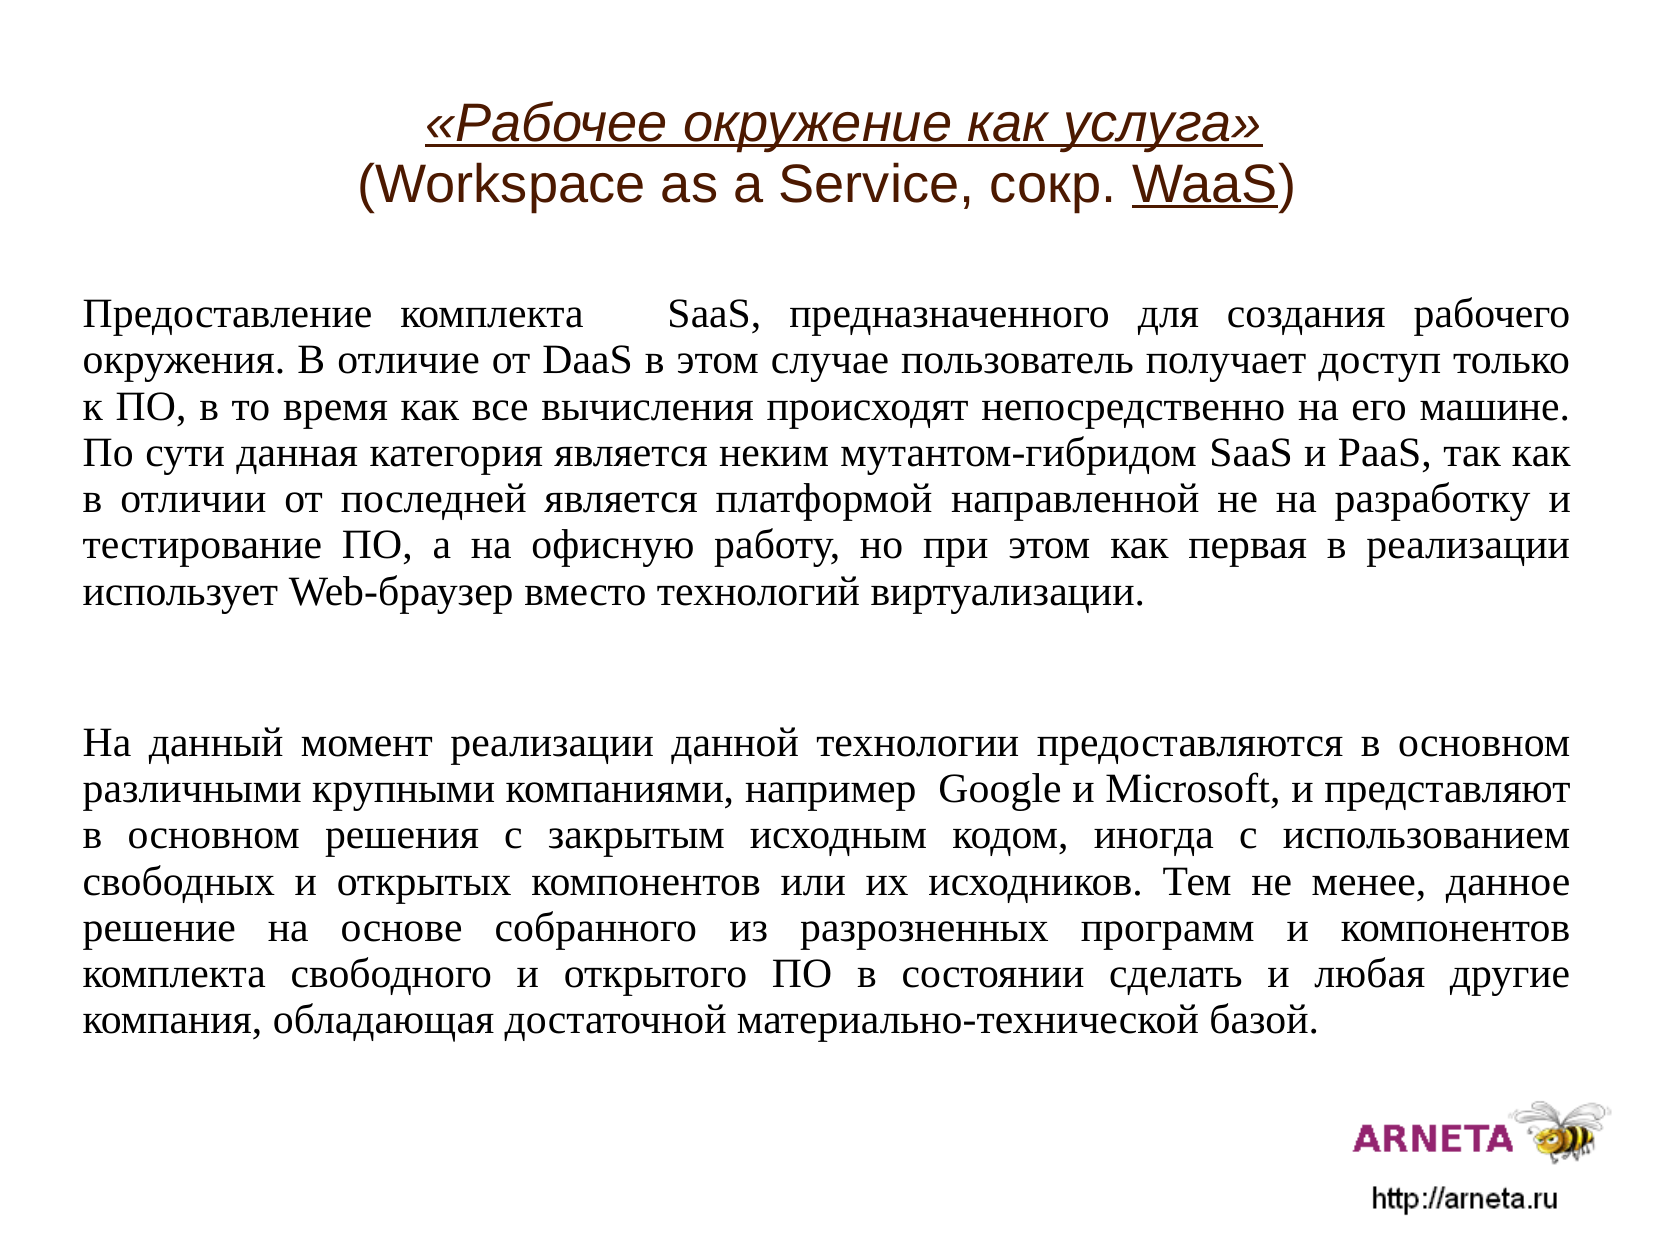

# «Рабочее окружение как услуга» (Workspace as a Service, сокр. WaaS)
Предоставление комплекта SaaS, предназначенного для создания рабочего окружения. В отличие от DaaS в этом случае пользователь получает доступ только к ПО, в то время как все вычисления происходят непосредственно на его машине. По сути данная категория является неким мутантом-гибридом SaaS и PaaS, так как в отличии от последней является платформой направленной не на разработку и тестирование ПО, а на офисную работу, но при этом как первая в реализации использует Web-браузер вместо технологий виртуализации.
На данный момент реализации данной технологии предоставляются в основном различными крупными компаниями, например Google и Microsoft, и представляют в основном решения с закрытым исходным кодом, иногда с использованием свободных и открытых компонентов или их исходников. Тем не менее, данное решение на основе собранного из разрозненных программ и компонентов комплекта свободного и открытого ПО в состоянии сделать и любая другие компания, обладающая достаточной материально-технической базой.